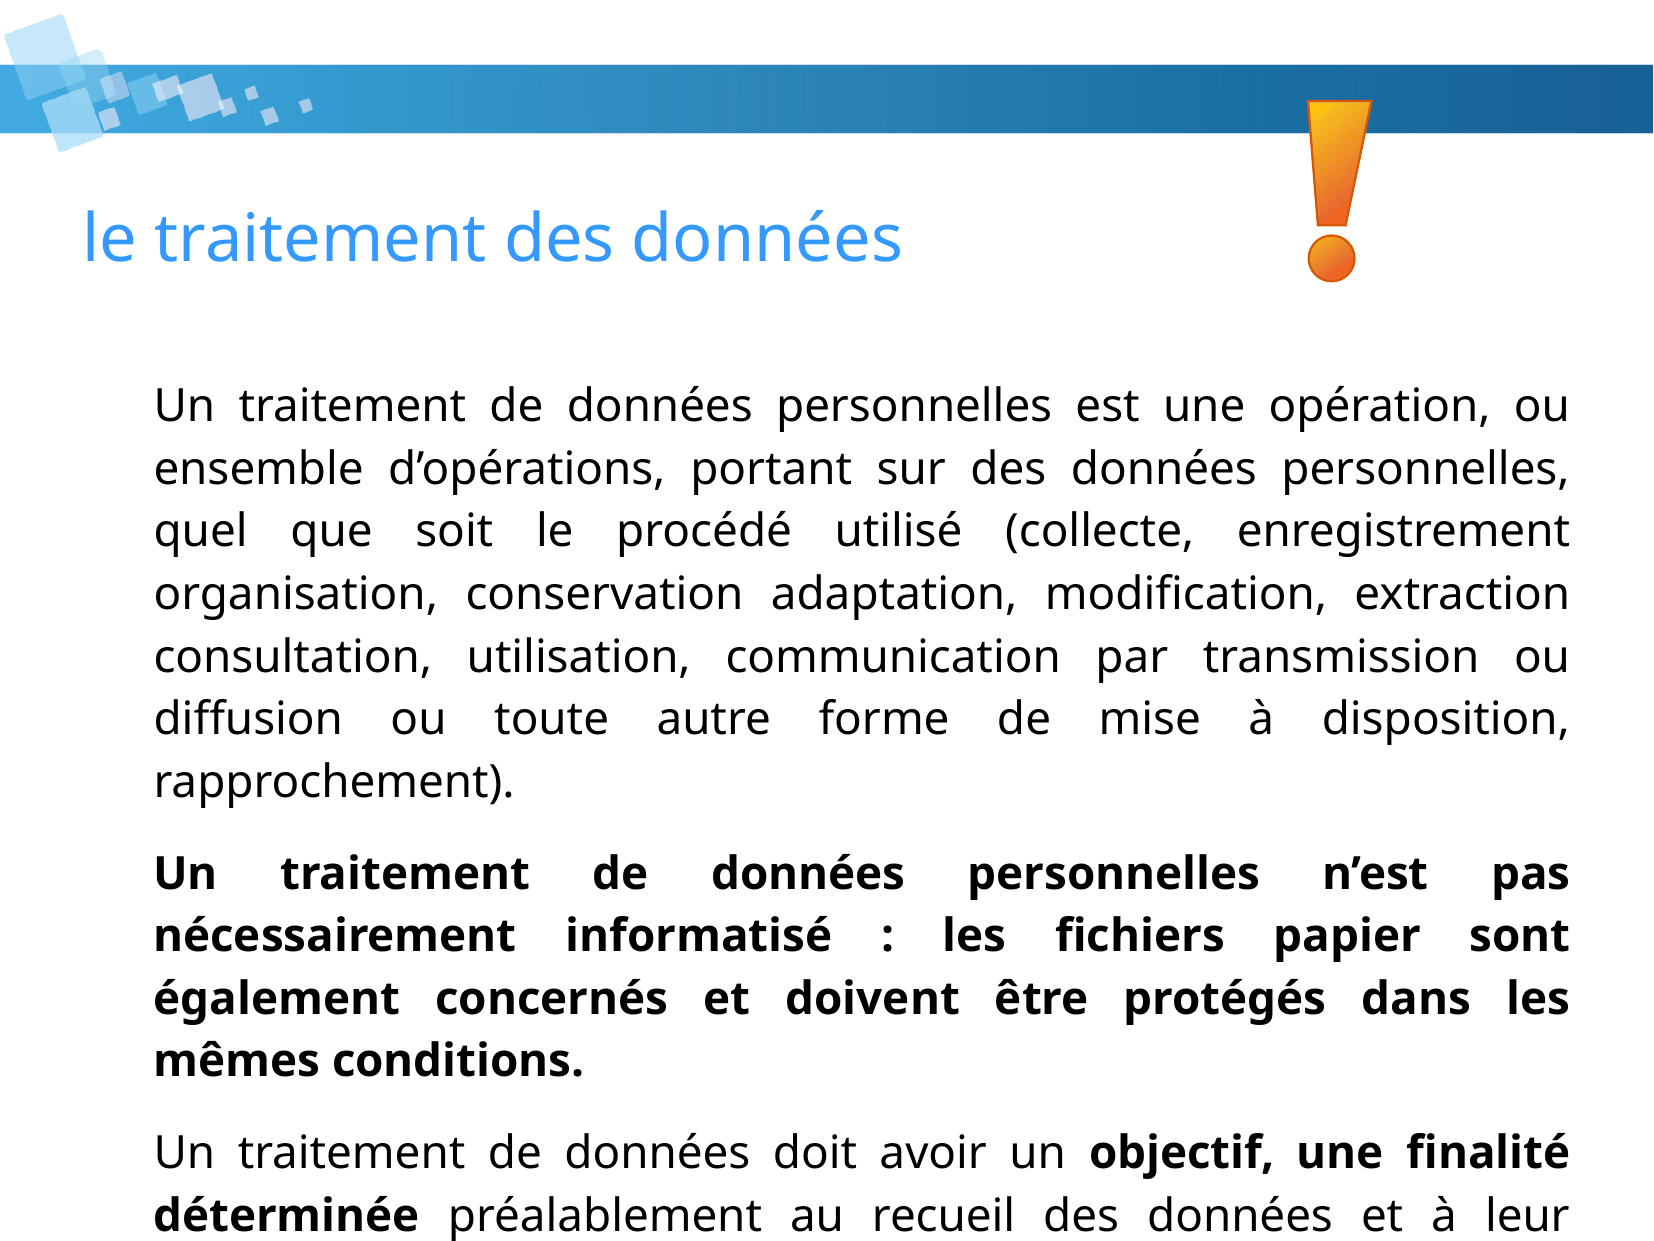

# le traitement des données
Un traitement de données personnelles est une opération, ou ensemble d’opérations, portant sur des données personnelles, quel que soit le procédé utilisé (collecte, enregistrement organisation, conservation adaptation, modification, extraction consultation, utilisation, communication par transmission ou diffusion ou toute autre forme de mise à disposition, rapprochement).
Un traitement de données personnelles n’est pas nécessairement informatisé : les fichiers papier sont également concernés et doivent être protégés dans les mêmes conditions.
Un traitement de données doit avoir un objectif, une finalité déterminée préalablement au recueil des données et à leur exploitation.